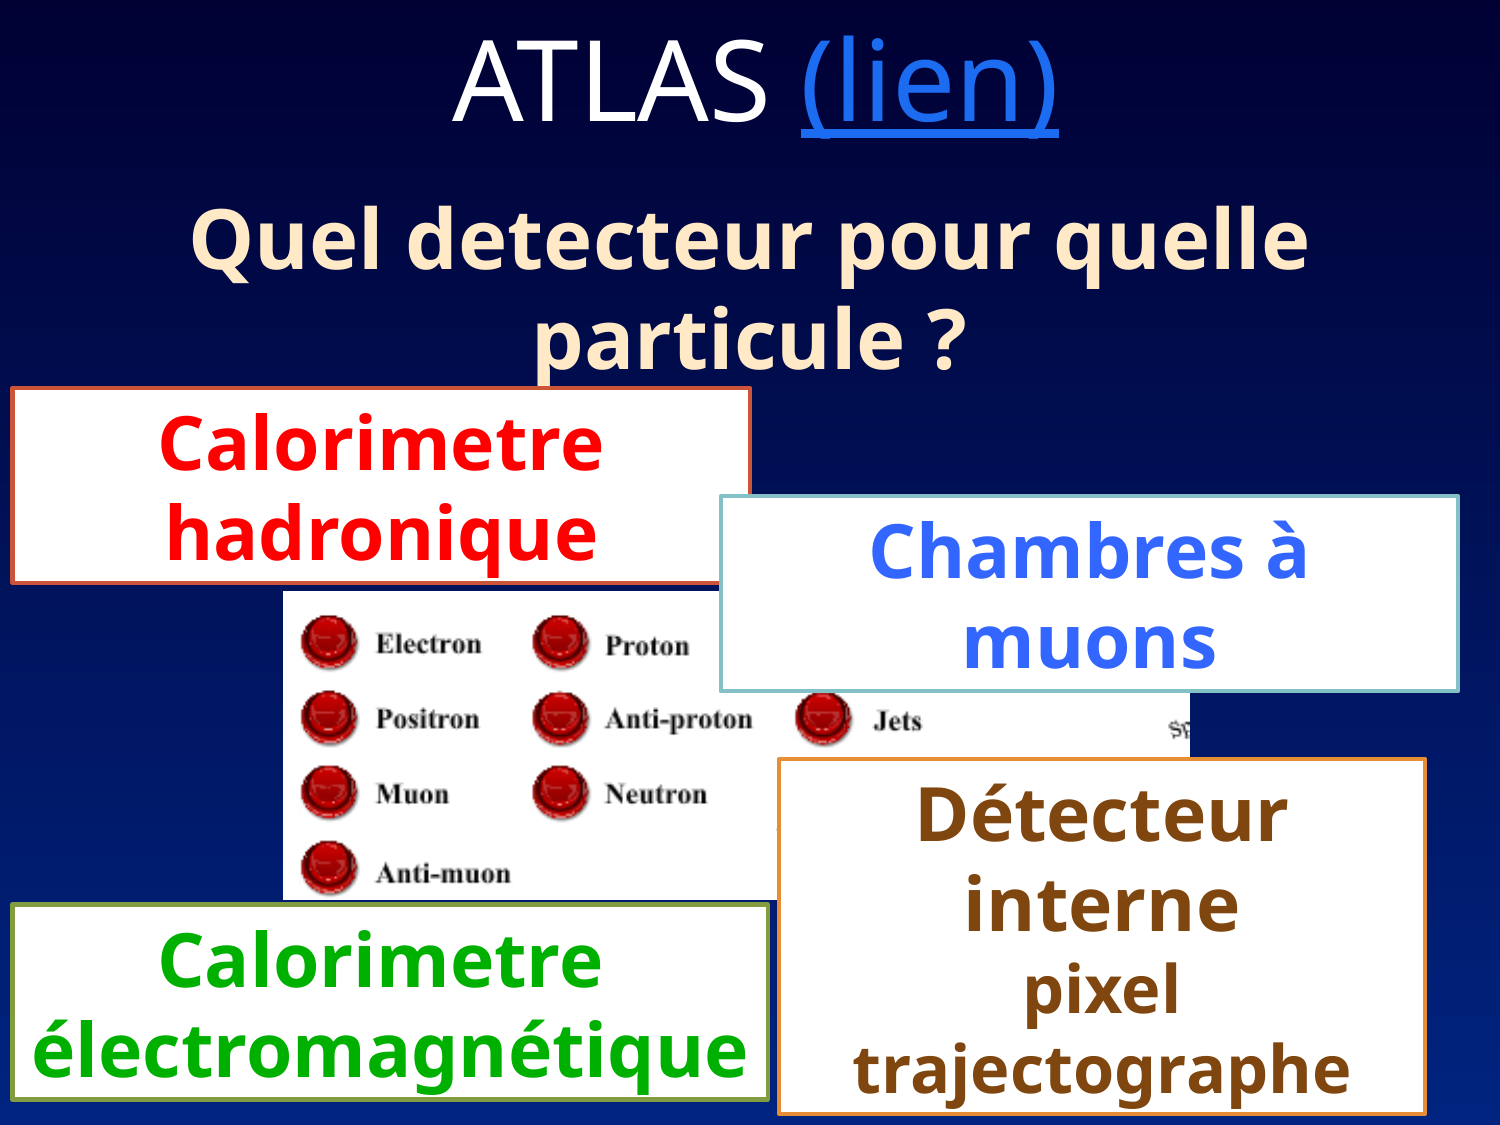

# ATLAS (lien)
Quel detecteur pour quelle particule ?
Calorimetre hadronique
Chambres à muons
Détecteur interne
pixel
trajectographe
Calorimetre
électromagnétique